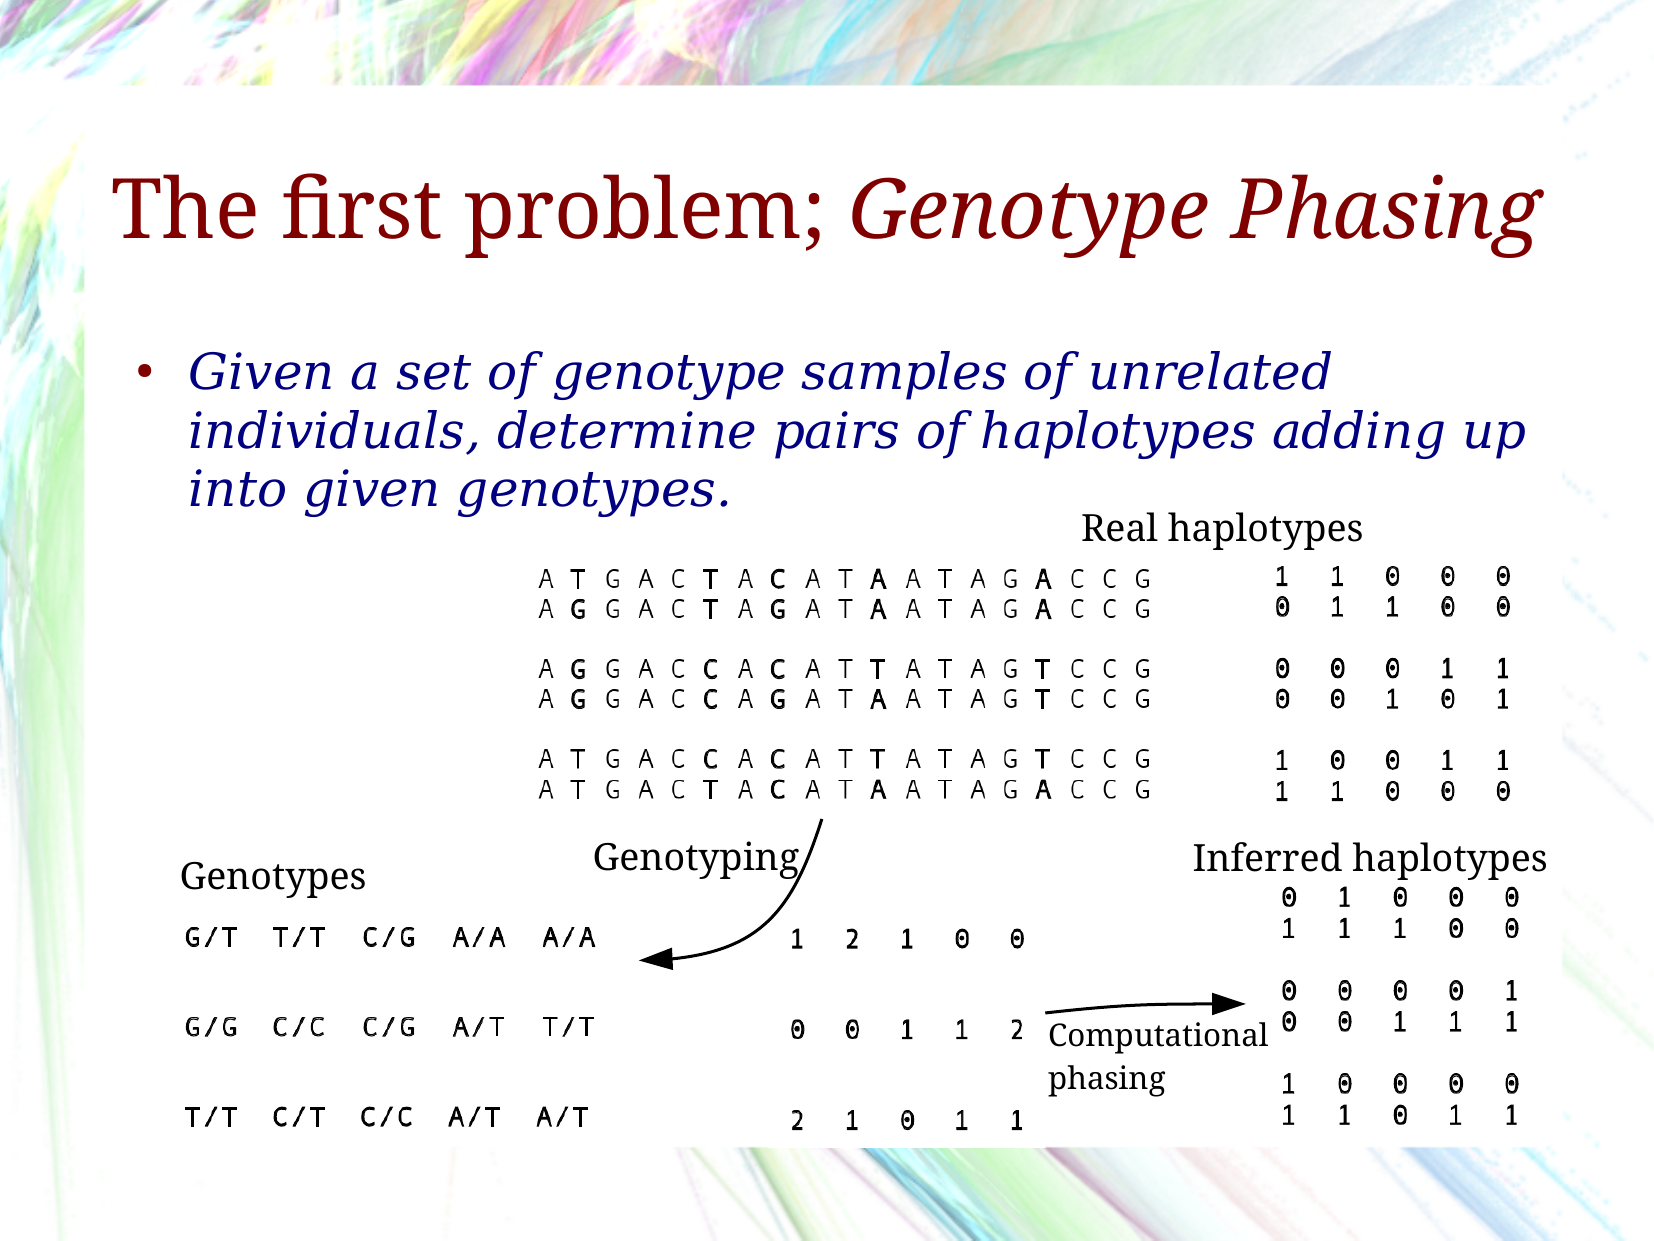

# The first problem; Genotype Phasing
Given a set of genotype samples of unrelated individuals, determine pairs of haplotypes adding up into given genotypes.
Real haplotypes
Genotyping
Inferred haplotypes
Genotypes
Computational
phasing